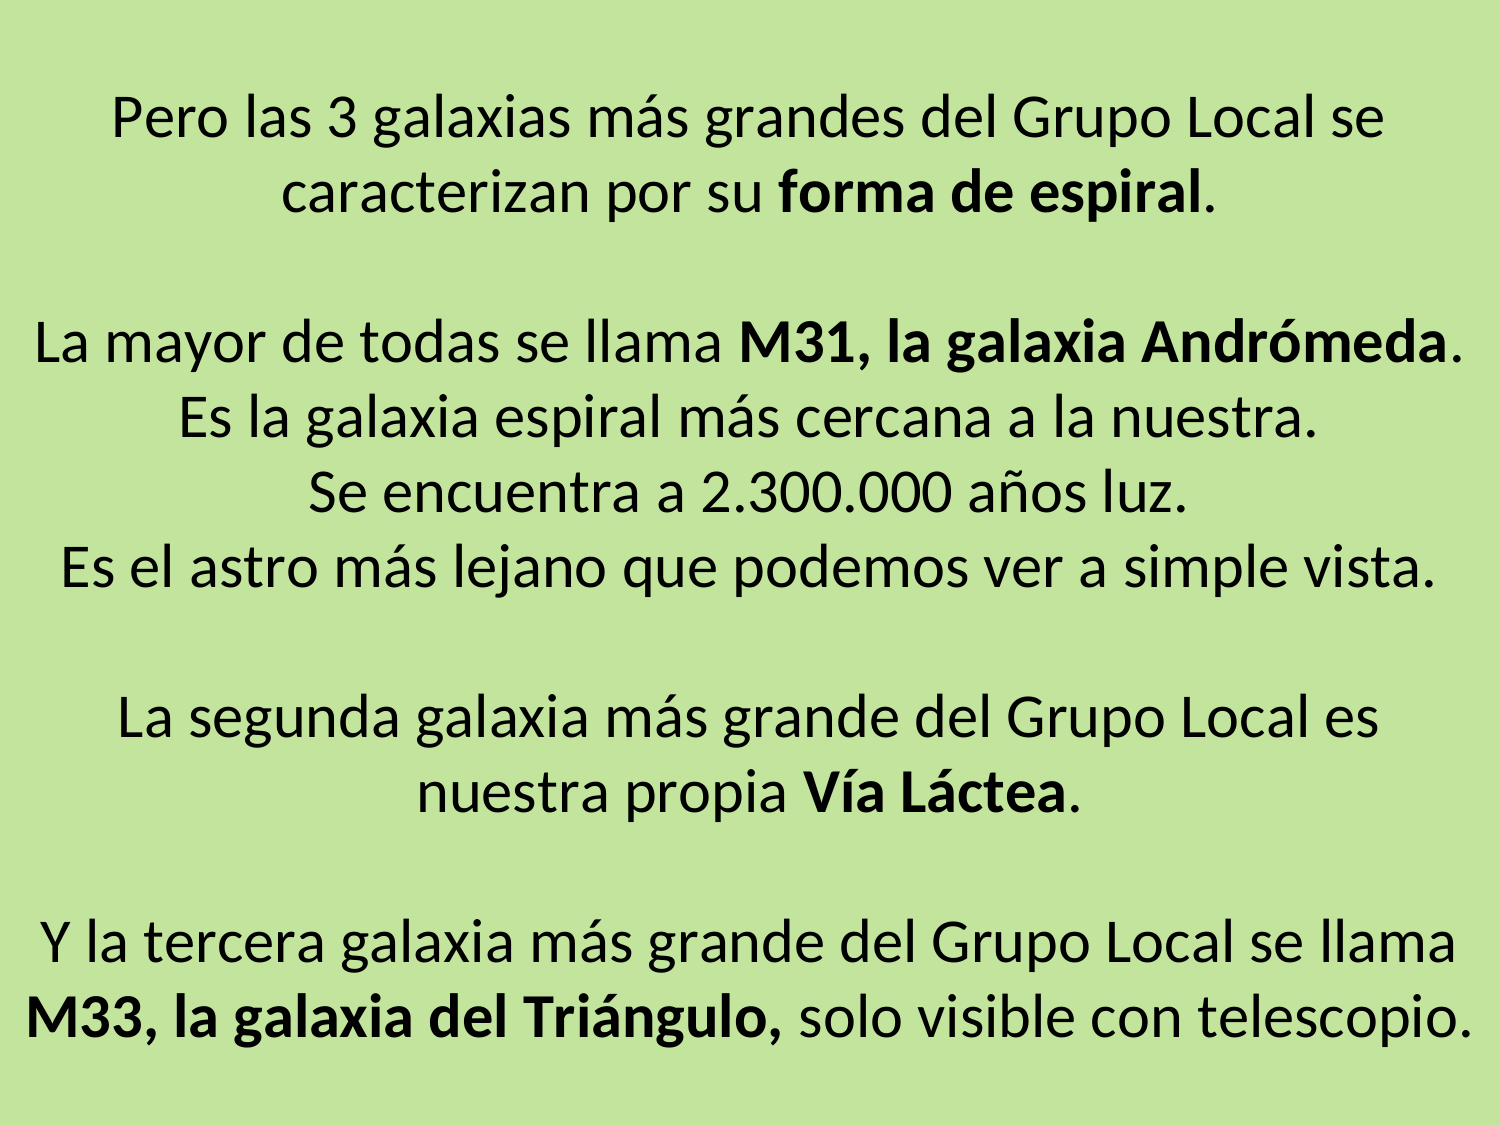

# Pero las 3 galaxias más grandes del Grupo Local se caracterizan por su forma de espiral. La mayor de todas se llama M31, la galaxia Andrómeda. Es la galaxia espiral más cercana a la nuestra. Se encuentra a 2.300.000 años luz. Es el astro más lejano que podemos ver a simple vista. La segunda galaxia más grande del Grupo Local es nuestra propia Vía Láctea. Y la tercera galaxia más grande del Grupo Local se llama M33, la galaxia del Triángulo, solo visible con telescopio.